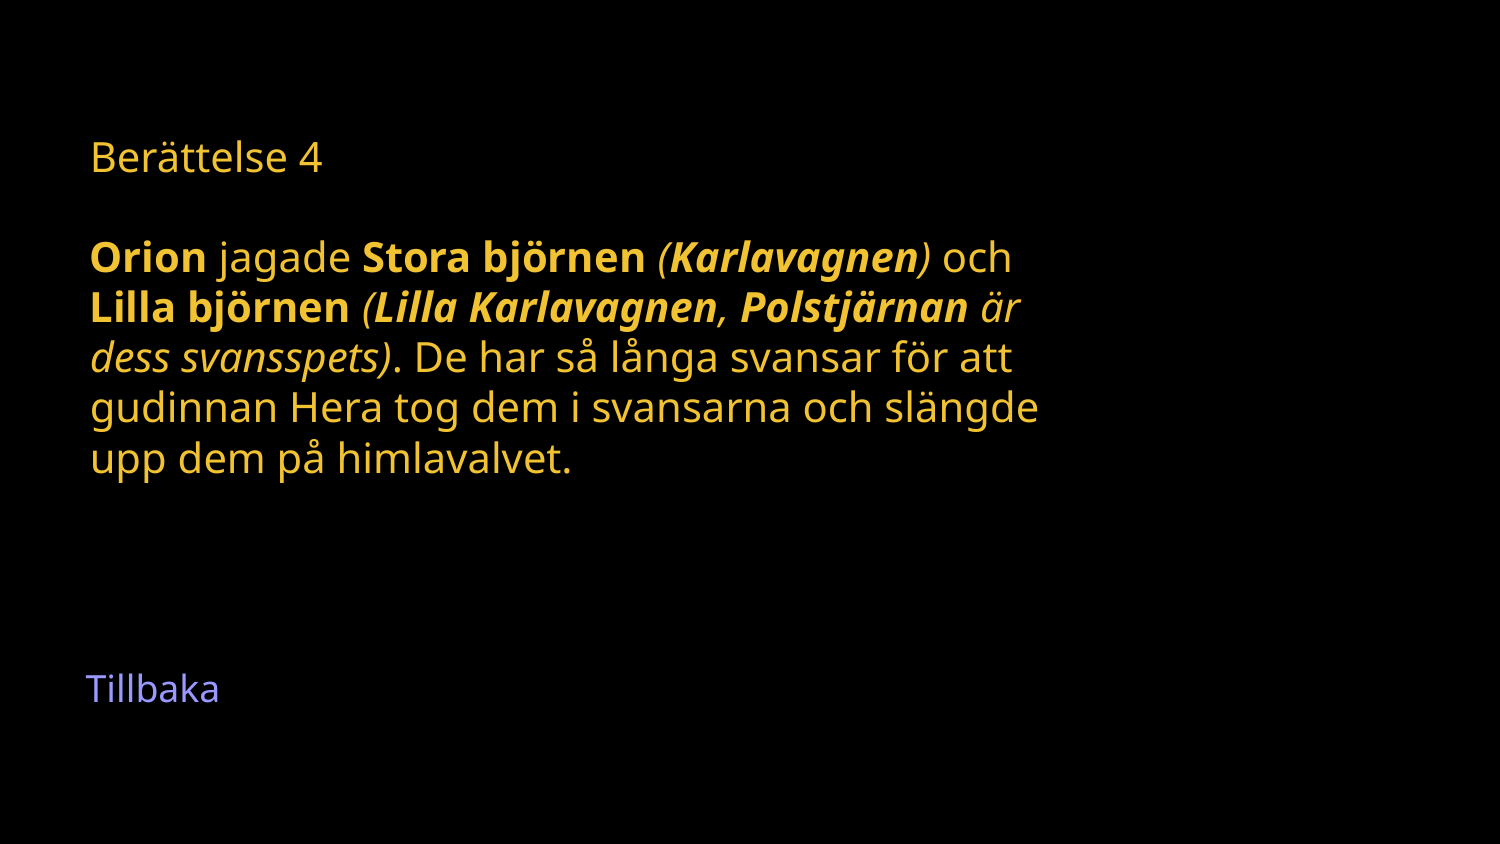

Berättelse 4
Orion jagade Stora björnen (Karlavagnen) och
Lilla björnen (Lilla Karlavagnen, Polstjärnan är
dess svansspets). De har så långa svansar för att
gudinnan Hera tog dem i svansarna och slängde
upp dem på himlavalvet.
Tillbaka